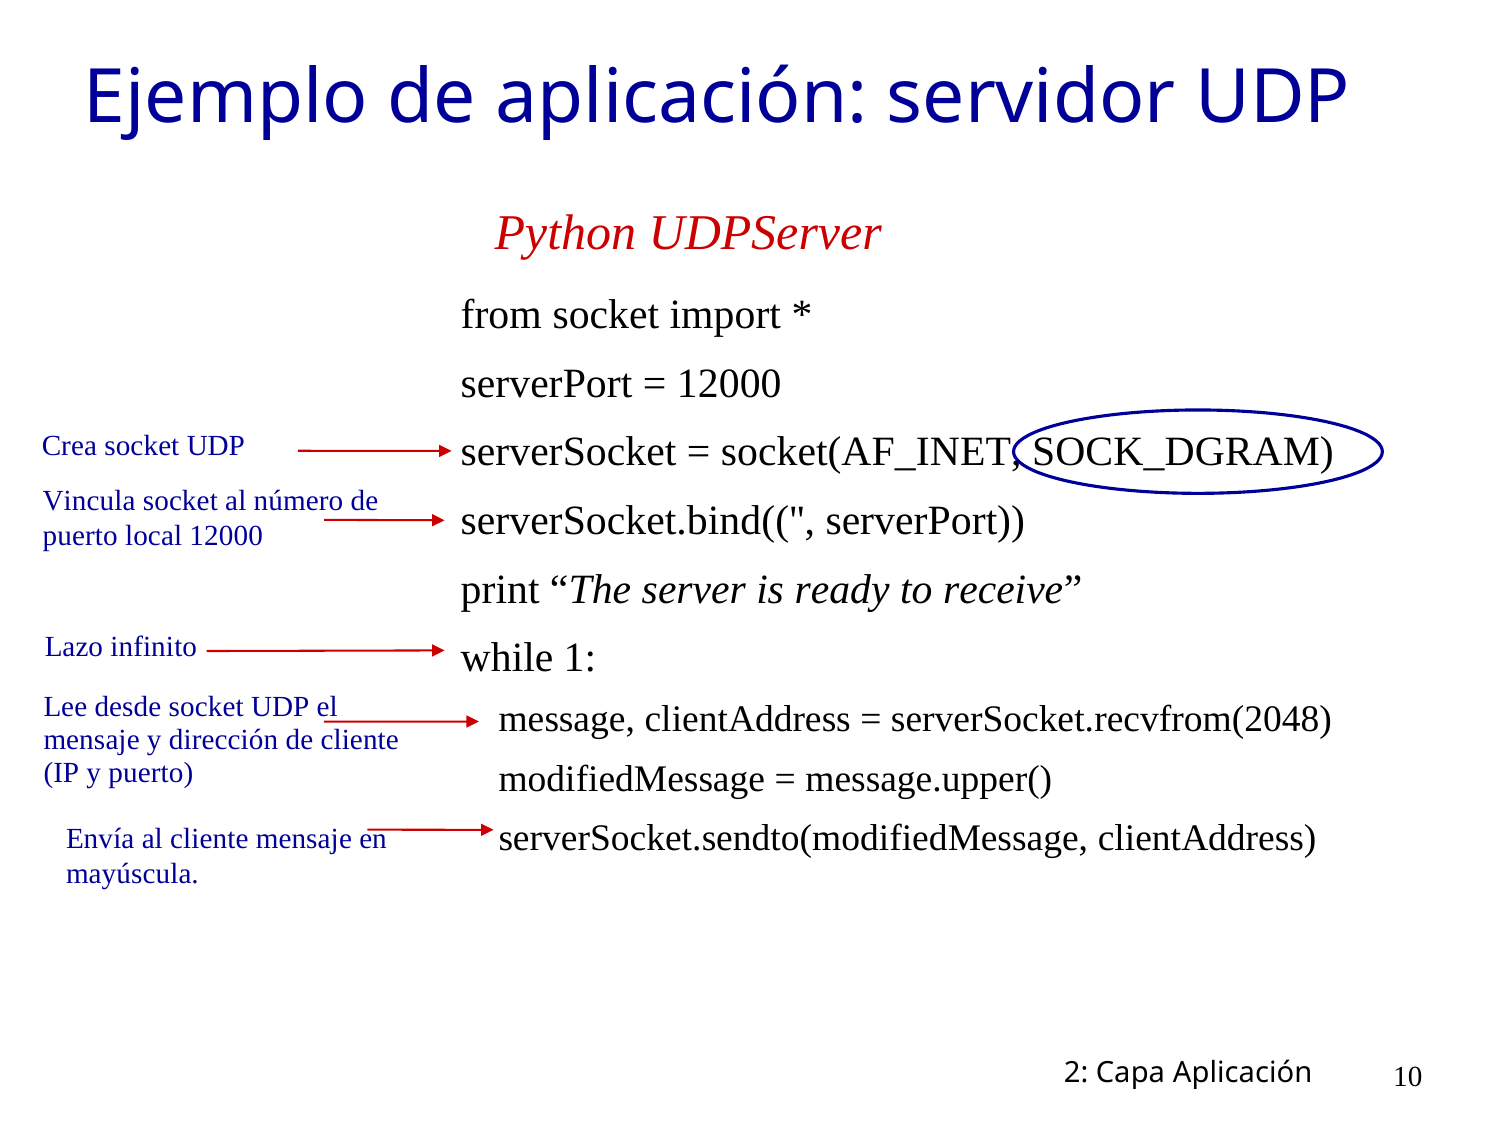

Ejemplo de aplicación: servidor UDP
Python UDPServer
from socket import *
serverPort = 12000
serverSocket = socket(AF_INET, SOCK_DGRAM)
serverSocket.bind(('', serverPort))
print “The server is ready to receive”
while 1:
 message, clientAddress = serverSocket.recvfrom(2048)
 modifiedMessage = message.upper()
 serverSocket.sendto(modifiedMessage, clientAddress)
Crea socket UDP
Vincula socket al número de puerto local 12000
Lazo infinito
Lee desde socket UDP el mensaje y dirección de cliente (IP y puerto)
Envía al cliente mensaje en mayúscula.